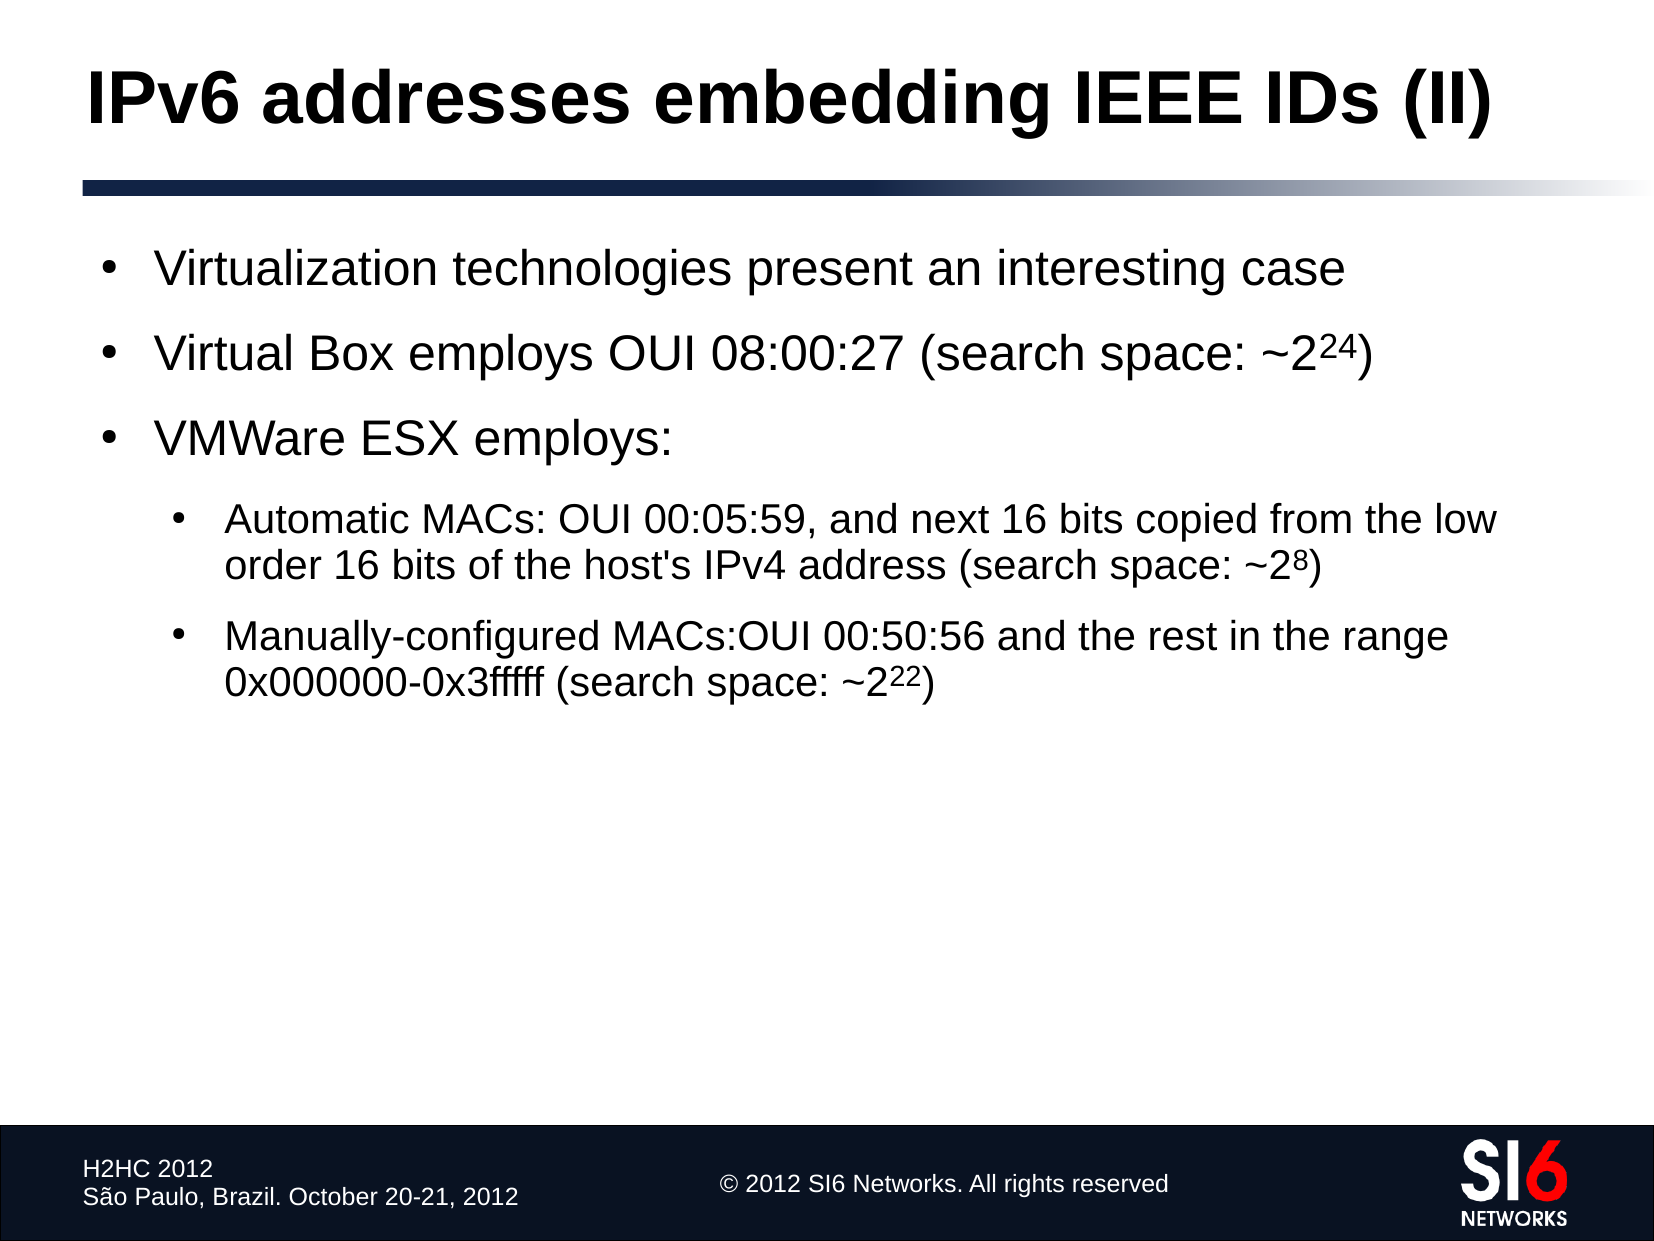

# IPv6 addresses embedding IEEE IDs (II)
Virtualization technologies present an interesting case
Virtual Box employs OUI 08:00:27 (search space: ~224)
VMWare ESX employs:
Automatic MACs: OUI 00:05:59, and next 16 bits copied from the low order 16 bits of the host's IPv4 address (search space: ~28)
Manually-configured MACs:OUI 00:50:56 and the rest in the range 0x000000-0x3fffff (search space: ~222)